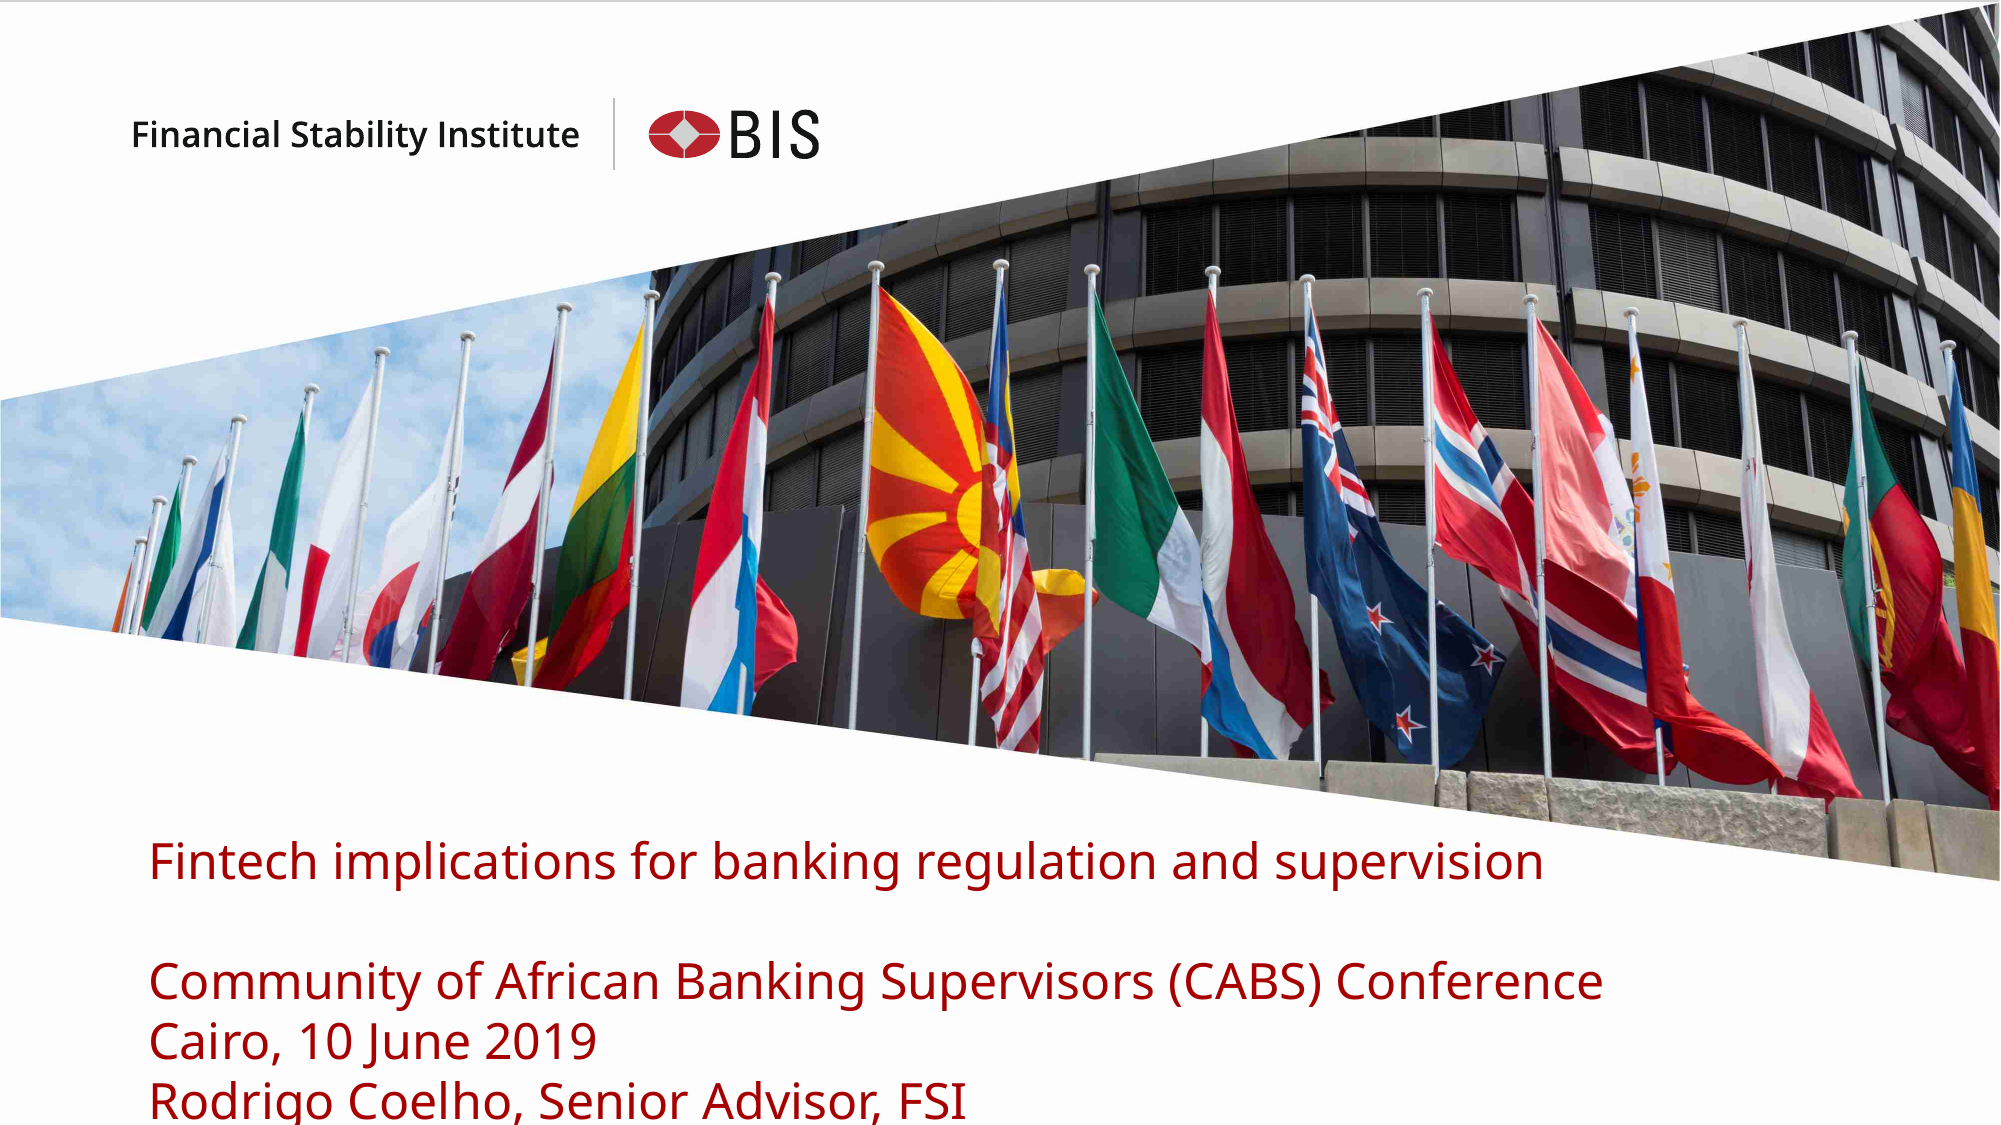

# Fintech implications for banking regulation and supervision
Community of African Banking Supervisors (CABS) Conference
Cairo, 10 June 2019
Rodrigo Coelho, Senior Advisor, FSI